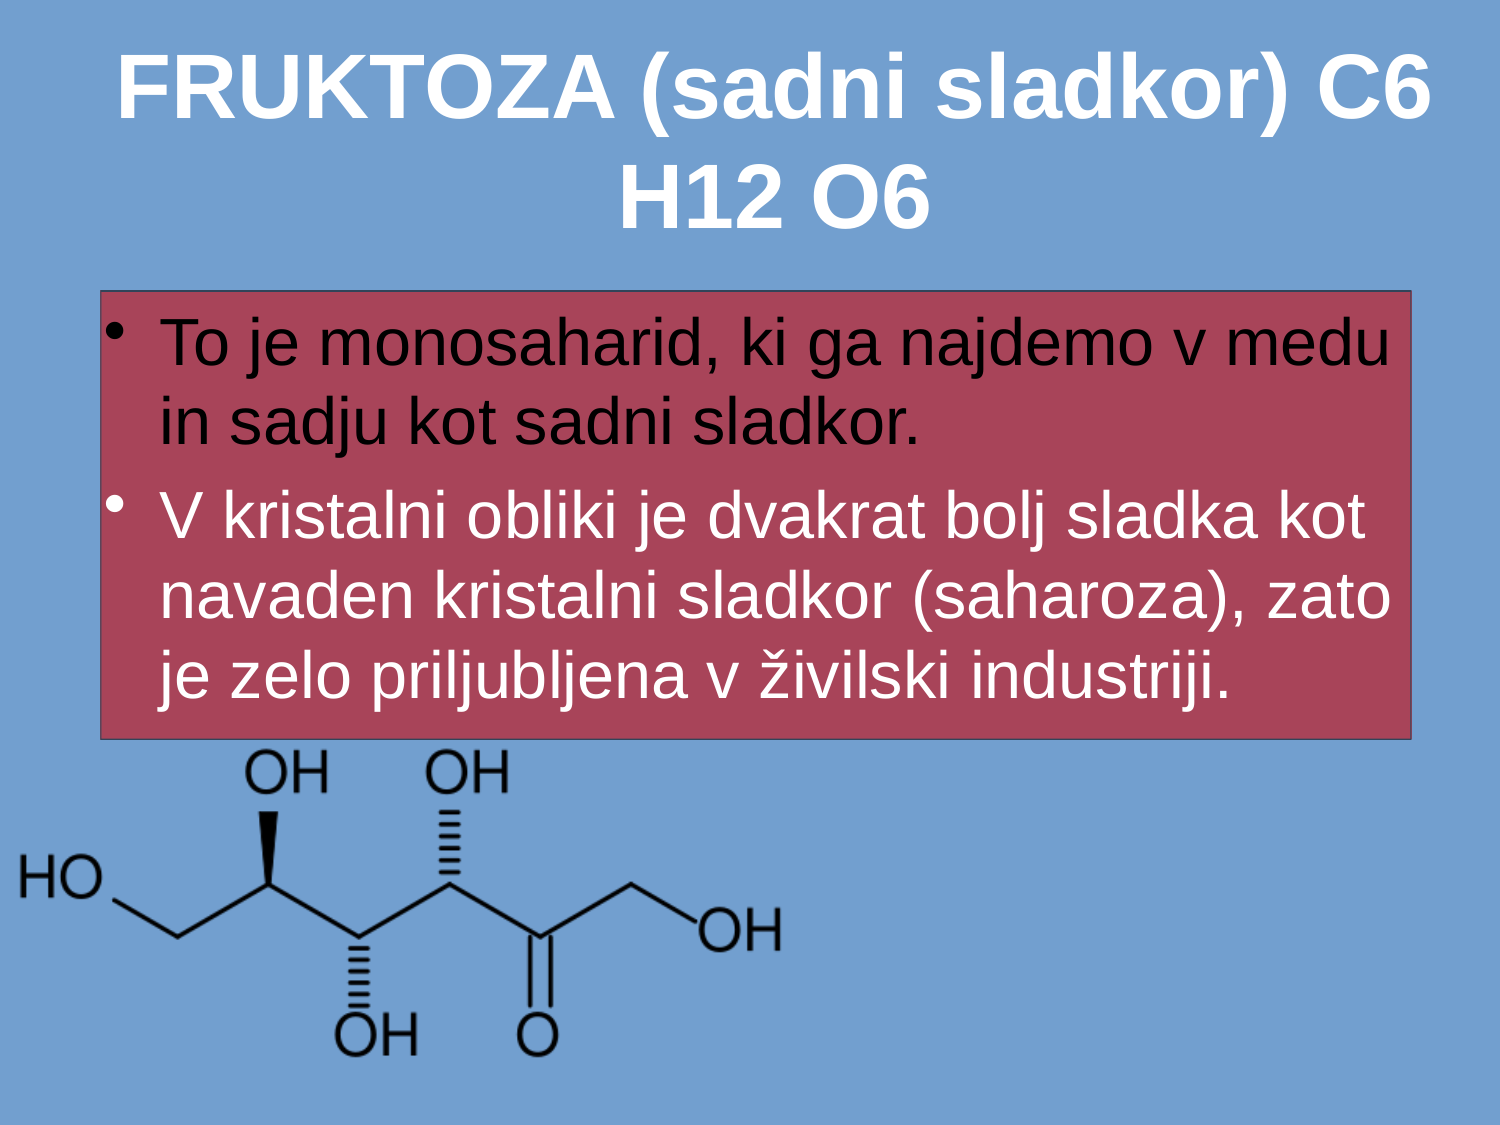

# FRUKTOZA (sadni sladkor) C6 H12 O6
To je monosaharid, ki ga najdemo v medu in sadju kot sadni sladkor.
V kristalni obliki je dvakrat bolj sladka kot navaden kristalni sladkor (saharoza), zato je zelo priljubljena v živilski industriji.